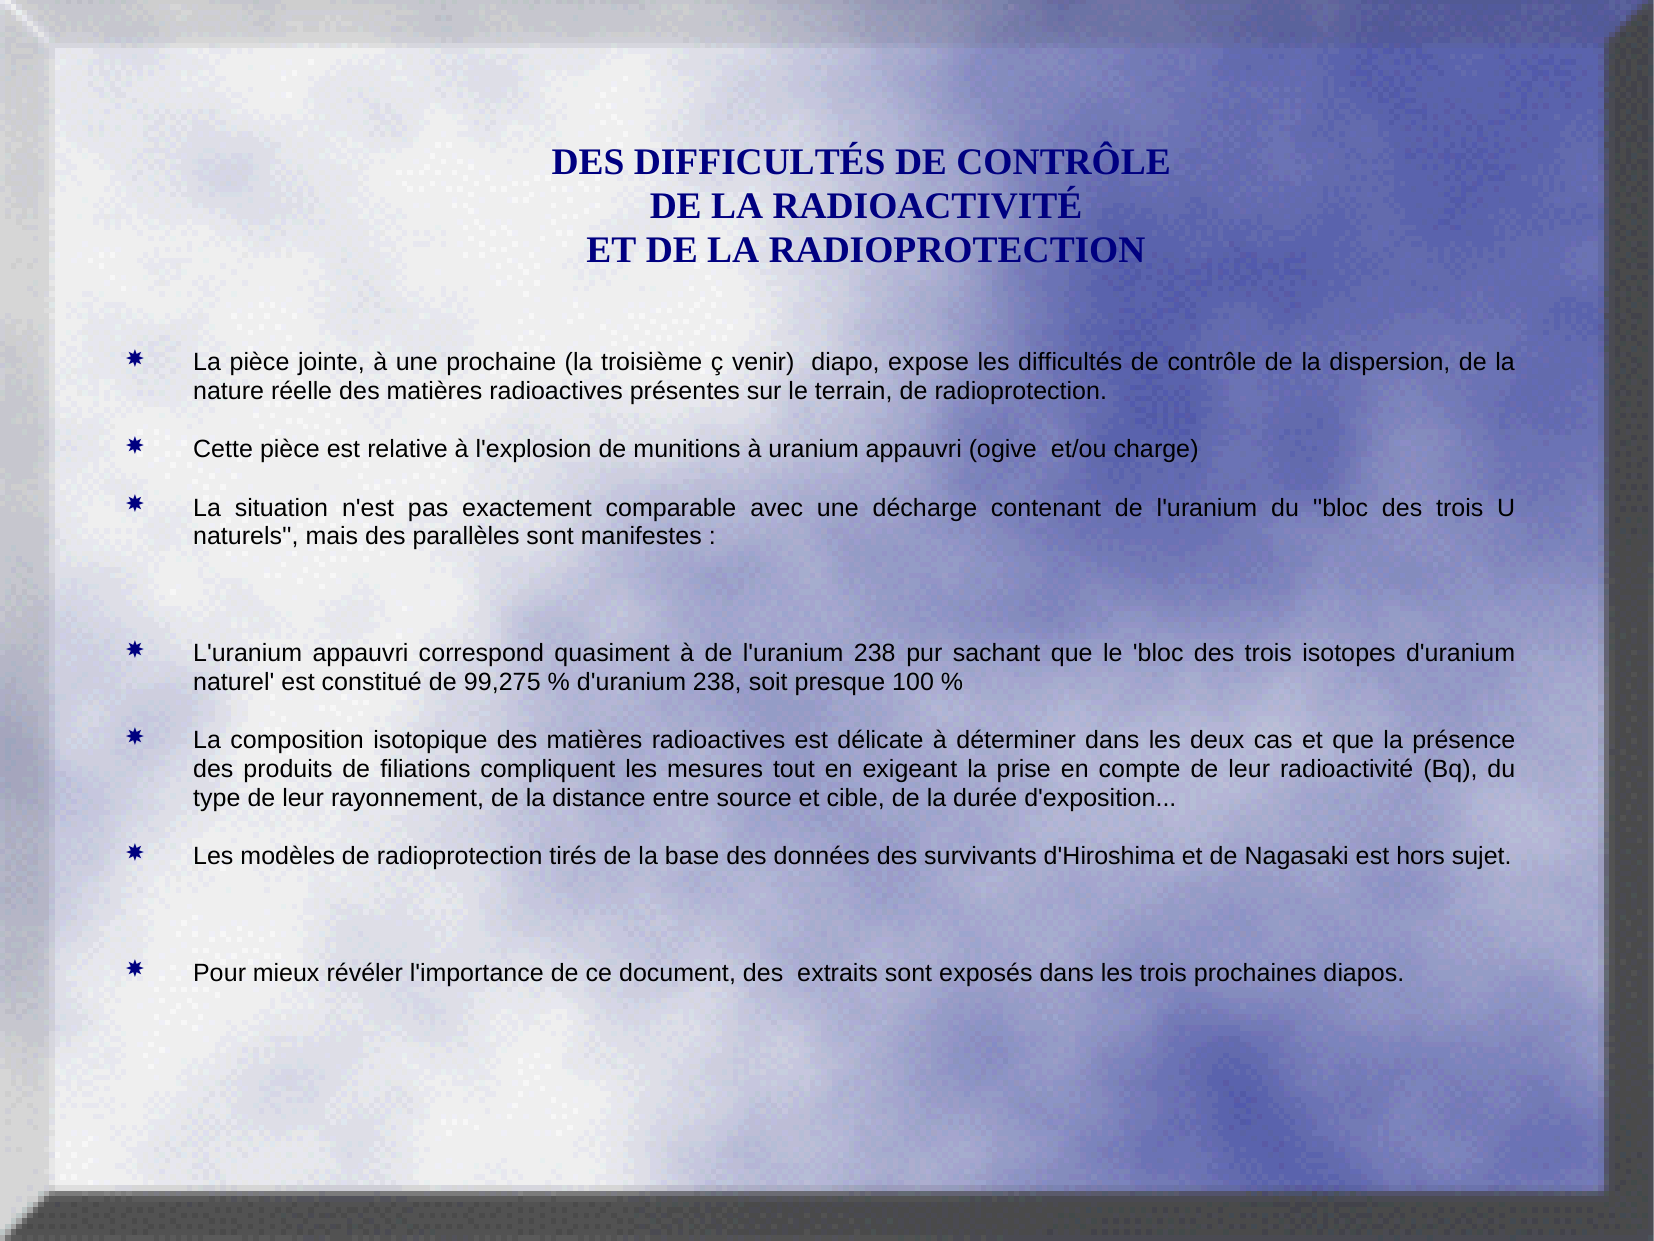

# DES DIFFICULTÉS DE CONTRÔLE DE LA RADIOACTIVITÉ ET DE LA RADIOPROTECTION
La pièce jointe, à une prochaine (la troisième ç venir) diapo, expose les difficultés de contrôle de la dispersion, de la nature réelle des matières radioactives présentes sur le terrain, de radioprotection.
Cette pièce est relative à l'explosion de munitions à uranium appauvri (ogive et/ou charge)
La situation n'est pas exactement comparable avec une décharge contenant de l'uranium du ''bloc des trois U naturels'', mais des parallèles sont manifestes :
L'uranium appauvri correspond quasiment à de l'uranium 238 pur sachant que le 'bloc des trois isotopes d'uranium naturel' est constitué de 99,275 % d'uranium 238, soit presque 100 %
La composition isotopique des matières radioactives est délicate à déterminer dans les deux cas et que la présence des produits de filiations compliquent les mesures tout en exigeant la prise en compte de leur radioactivité (Bq), du type de leur rayonnement, de la distance entre source et cible, de la durée d'exposition...
Les modèles de radioprotection tirés de la base des données des survivants d'Hiroshima et de Nagasaki est hors sujet.
Pour mieux révéler l'importance de ce document, des extraits sont exposés dans les trois prochaines diapos.